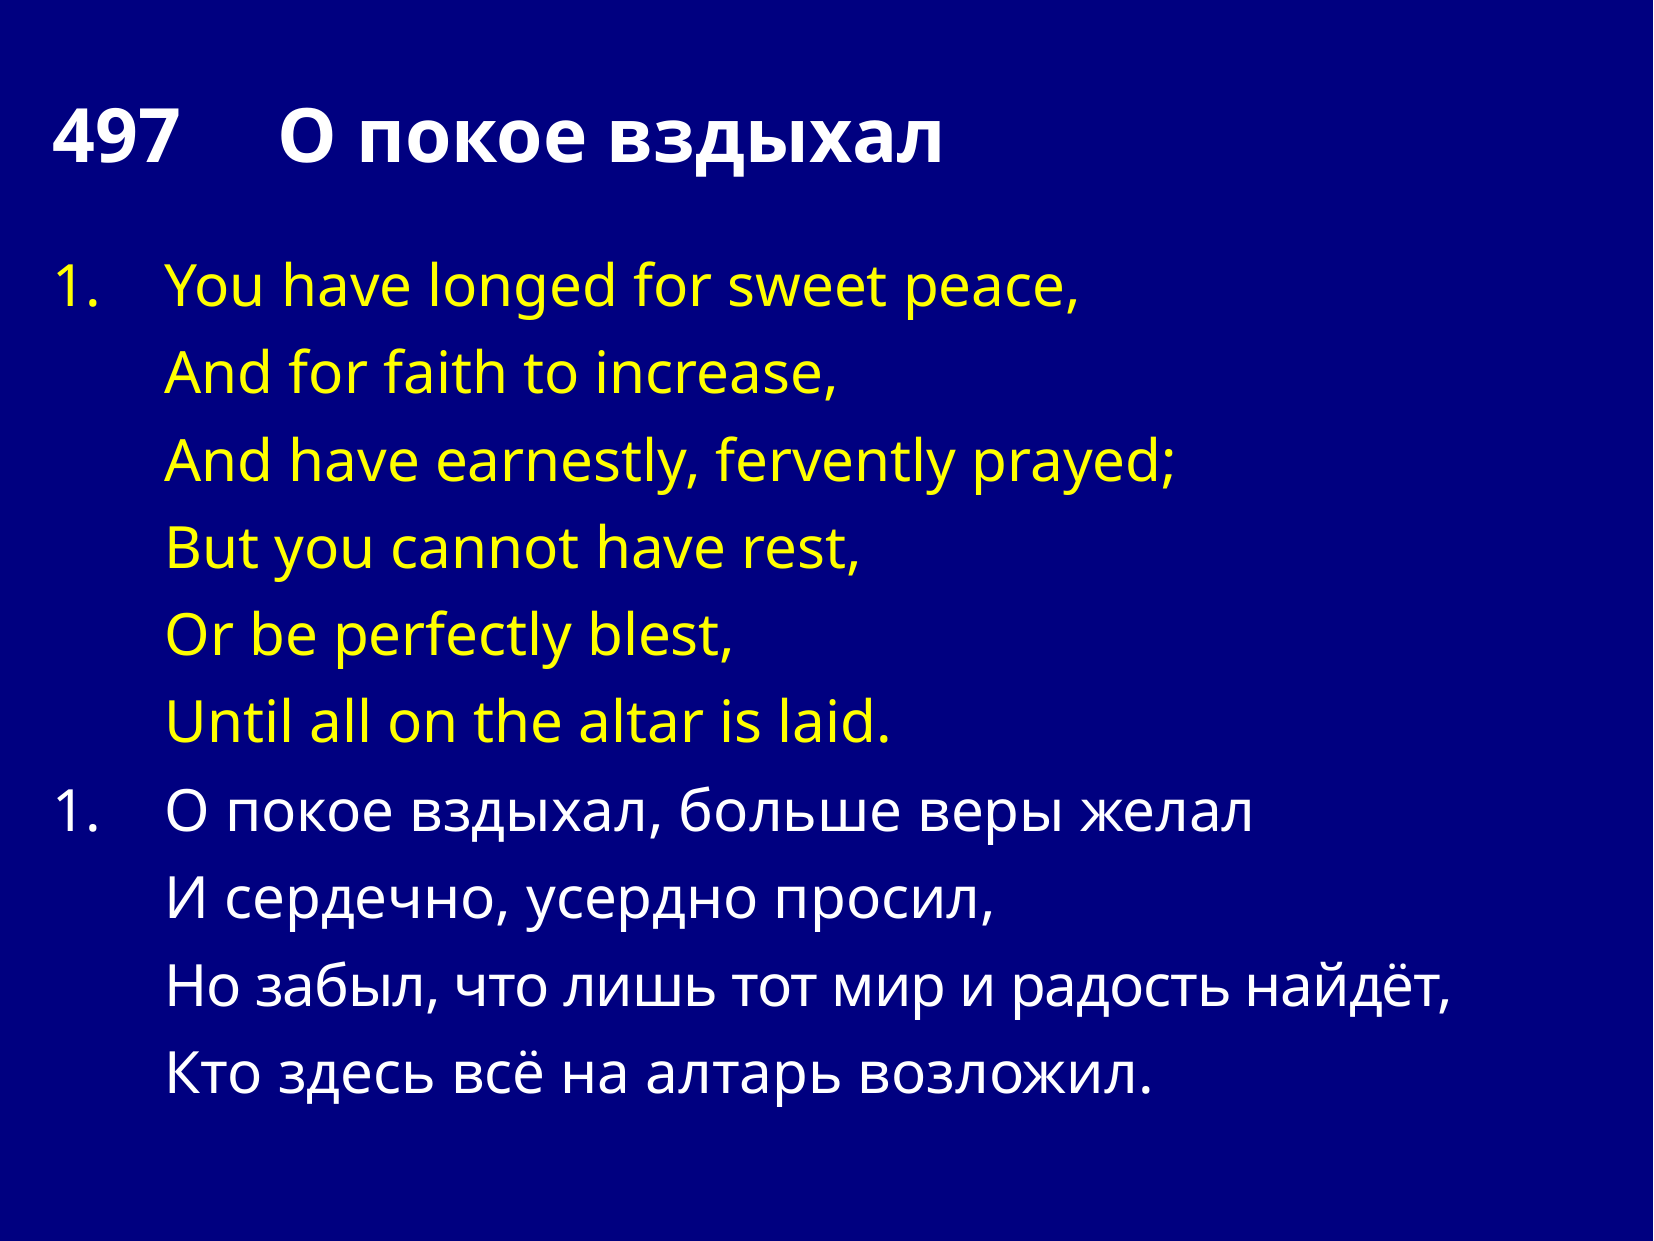

497	О покое вздыхал
1.	You have longed for sweet peace,
	And for faith to increase,
	And have earnestly, fervently prayed;
	But you cannot have rest,
	Or be perfectly blest,
	Until all on the altar is laid.
1.	О покое вздыхал, больше веры желал
	И сердечно, усердно просил,
	Но забыл, что лишь тот мир и радость найдёт,
	Кто здесь всё на алтарь возложил.